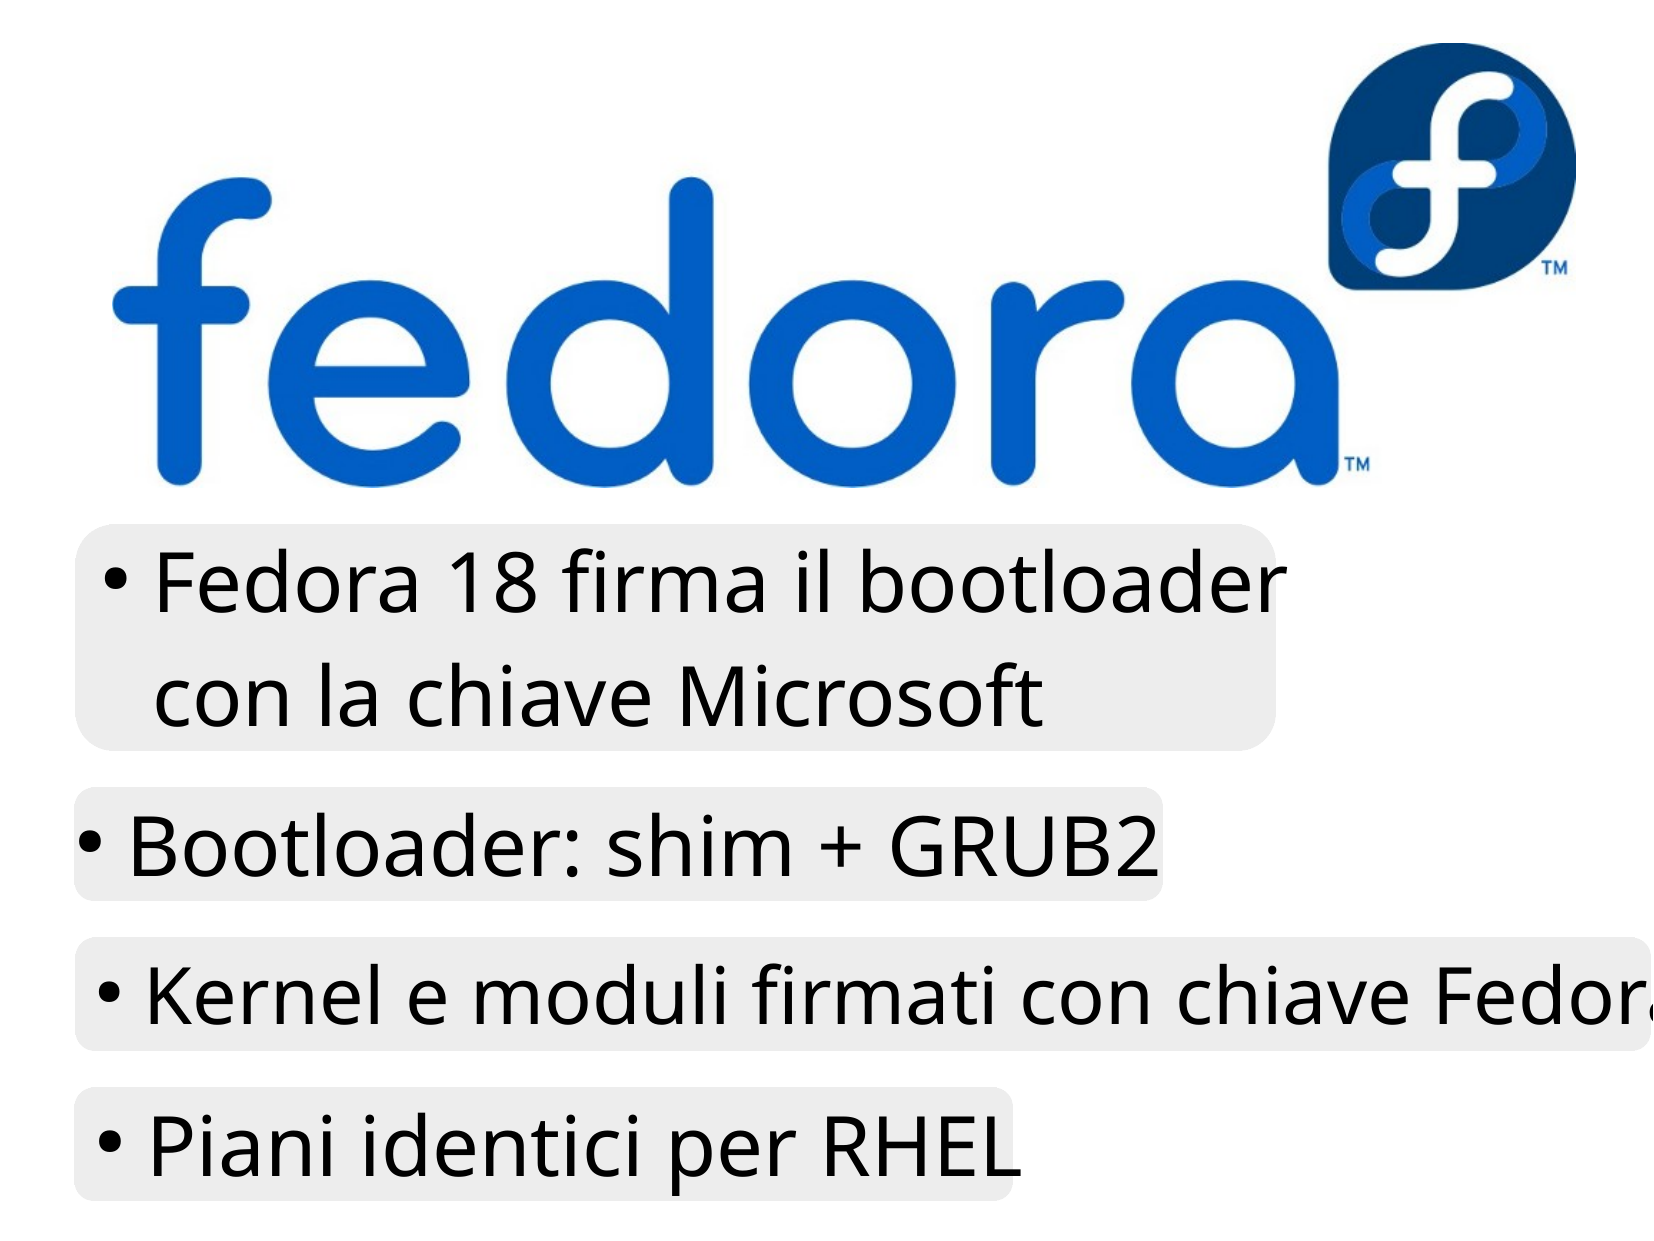

Fedora 18 firma il bootloader
 con la chiave Microsoft
 Bootloader: shim + GRUB2
 Kernel e moduli firmati con chiave Fedora
 Piani identici per RHEL